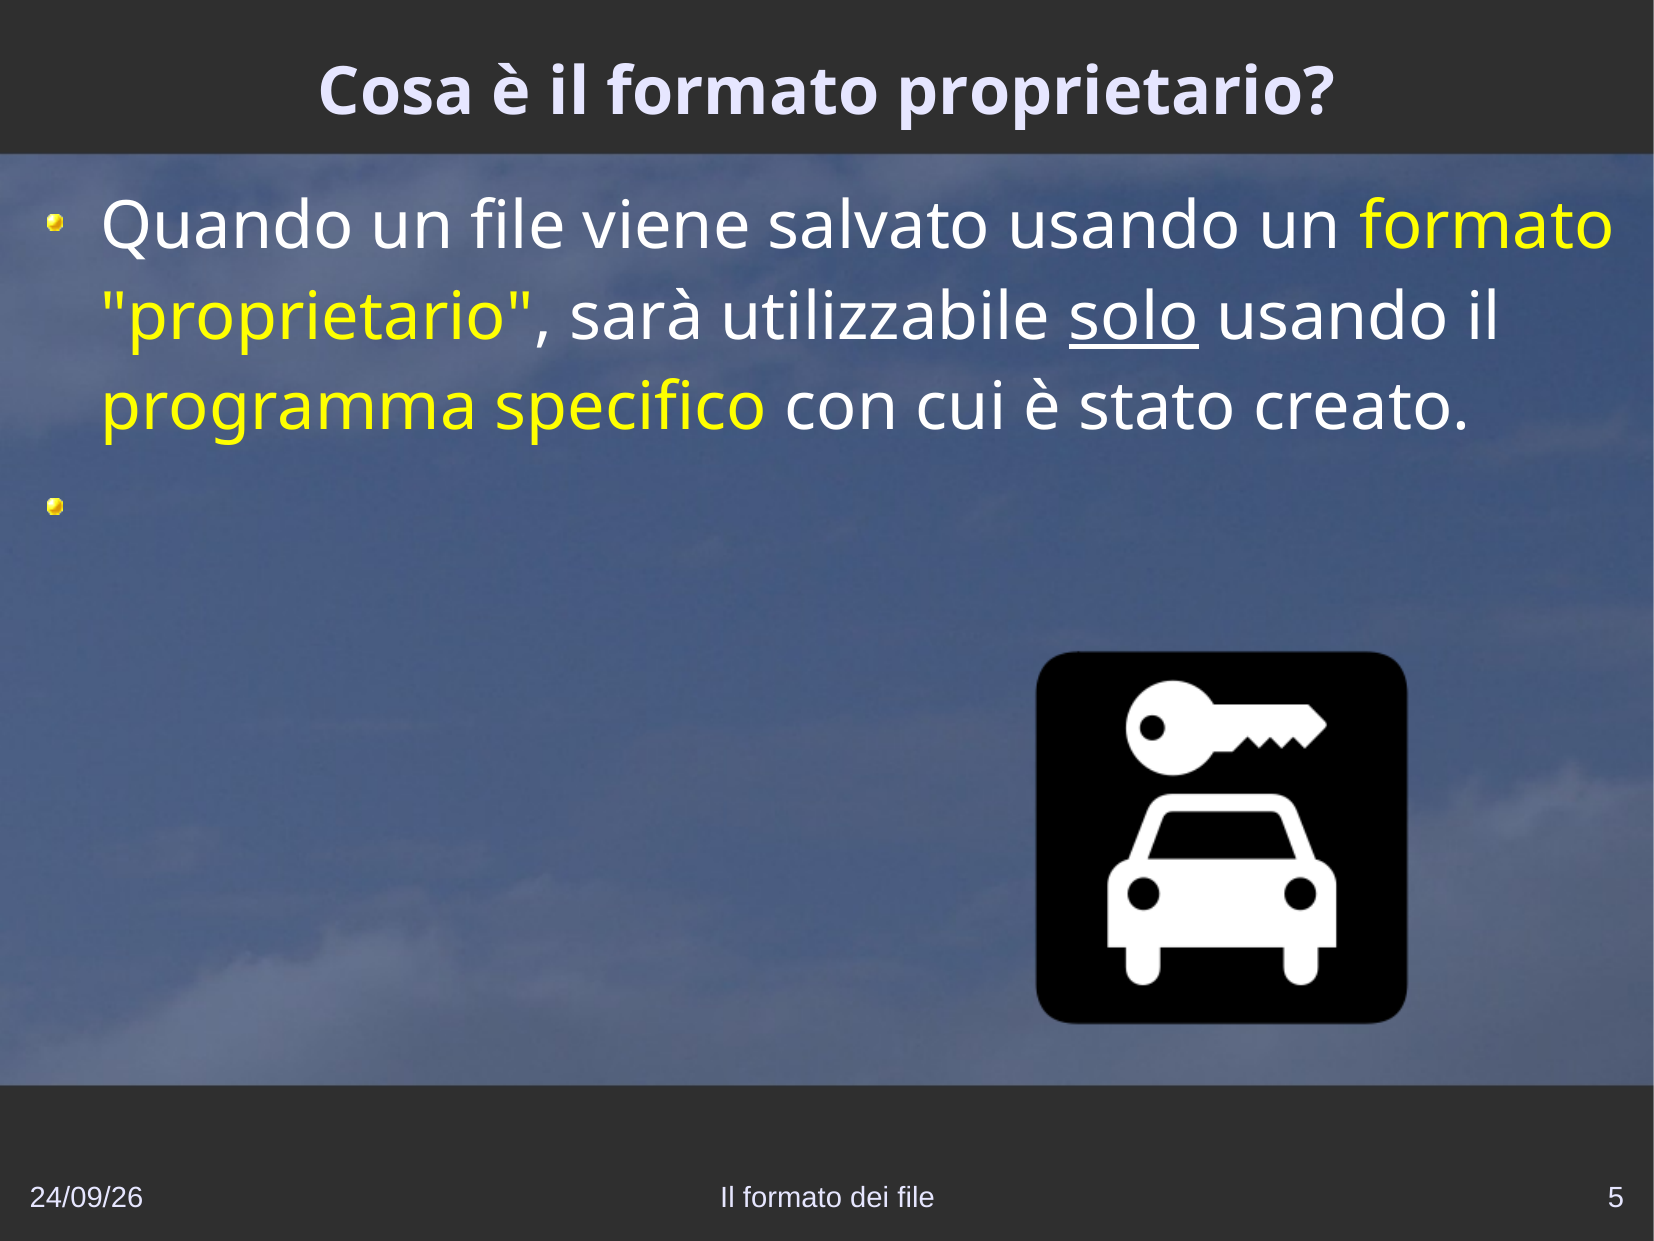

# Cosa è il formato proprietario?
Quando un file viene salvato usando un formato "proprietario", sarà utilizzabile solo usando il programma specifico con cui è stato creato.
Il formato dei file
5